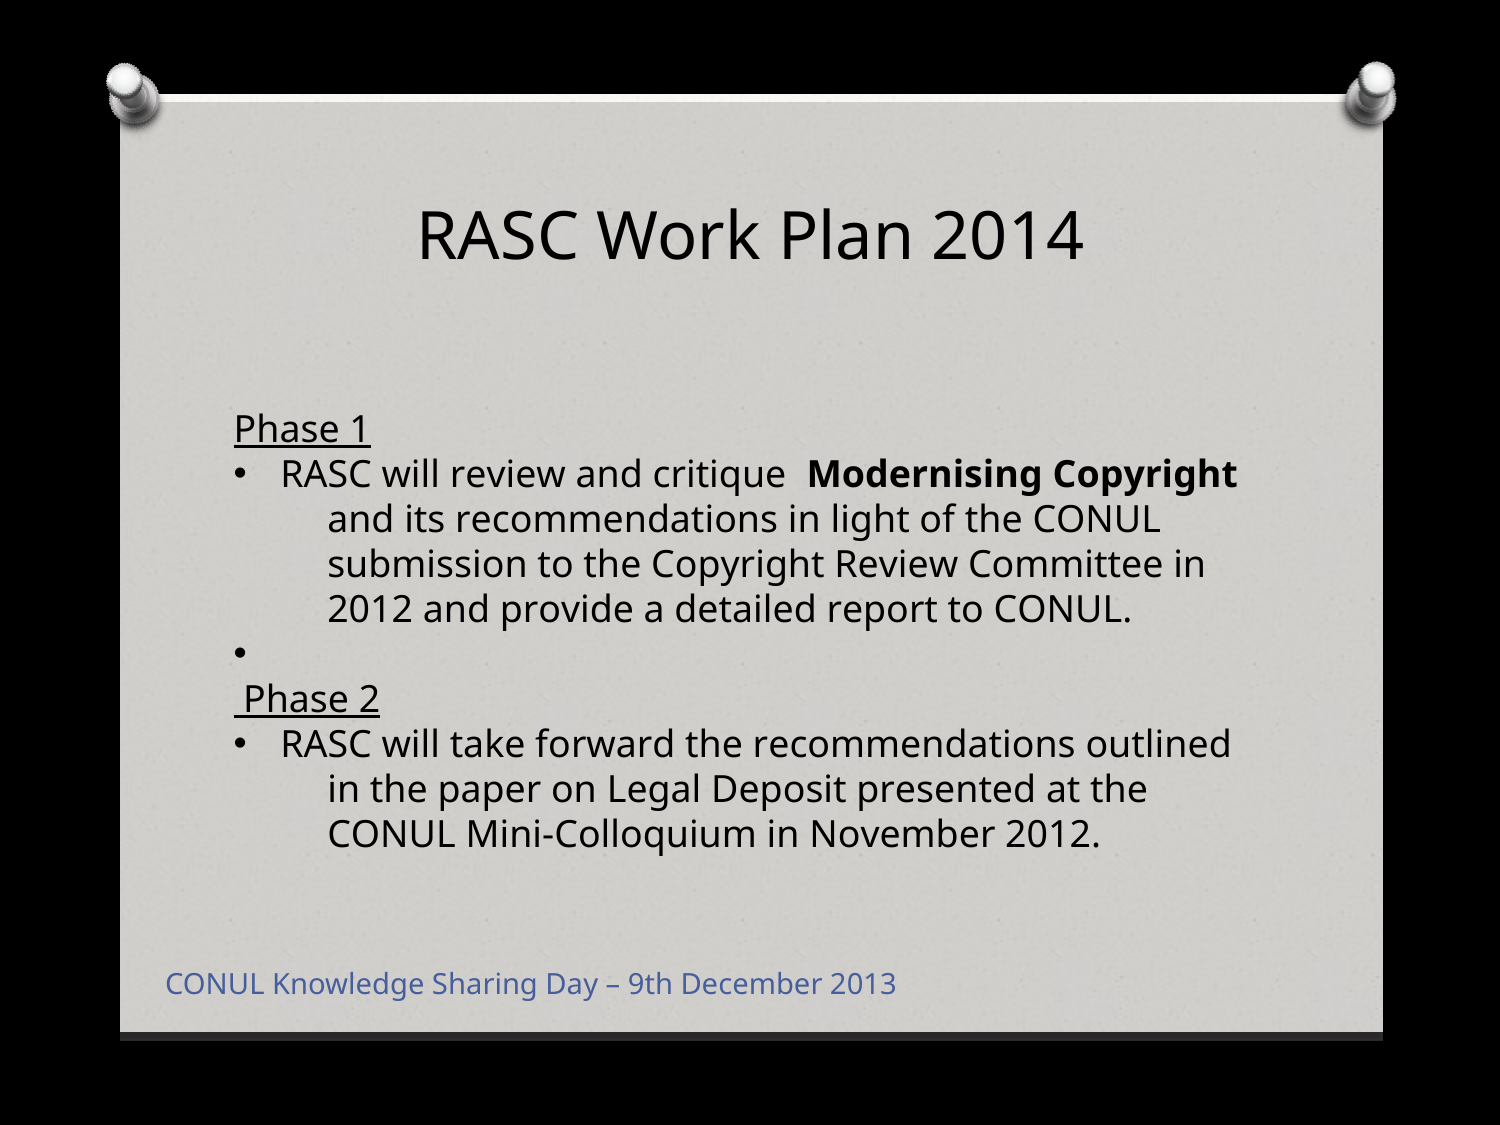

# RASC Work Plan 2014
Phase 1
RASC will review and critique Modernising Copyright and its recommendations in light of the CONUL submission to the Copyright Review Committee in 2012 and provide a detailed report to CONUL.
 Phase 2
RASC will take forward the recommendations outlined in the paper on Legal Deposit presented at the CONUL Mini-Colloquium in November 2012.
CONUL Knowledge Sharing Day – 9th December 2013